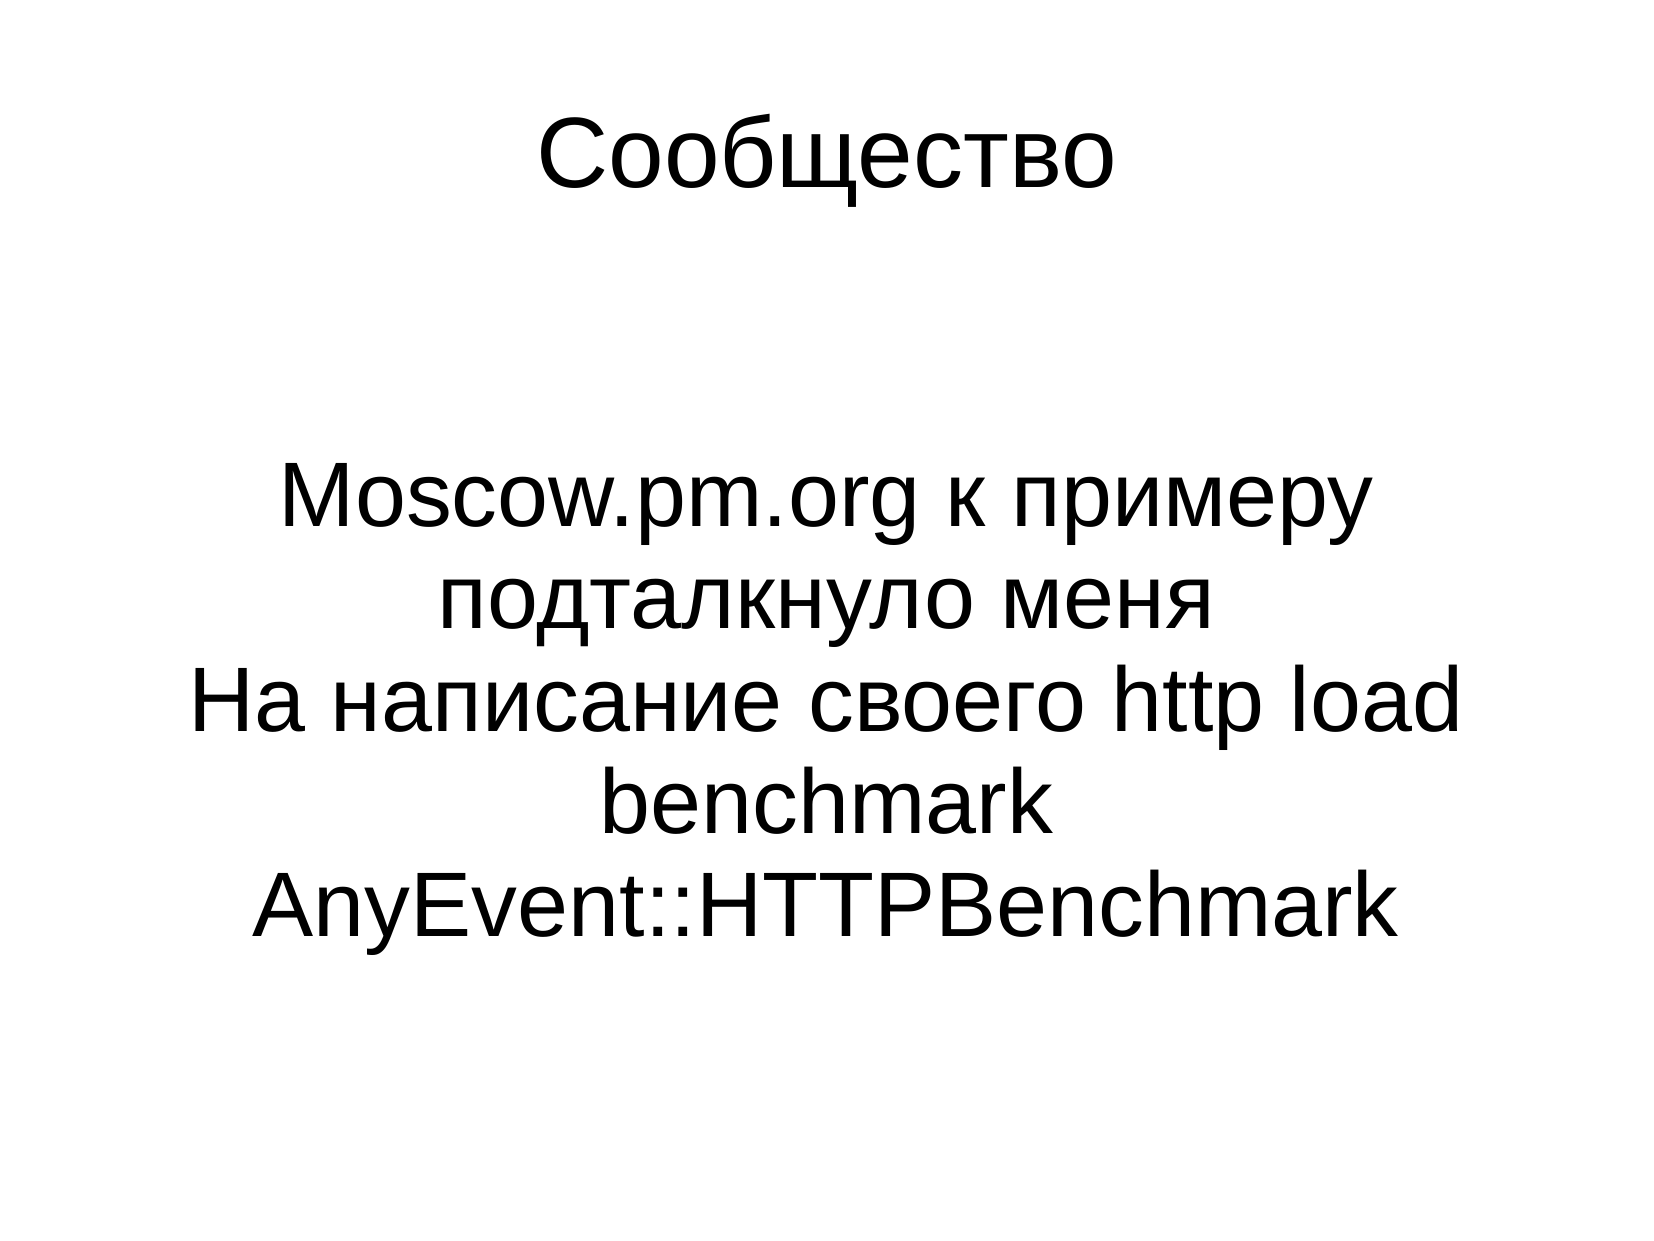

# Сообщество
Moscow.pm.org к примеру подталкнуло меня
На написание своего http load benchmark
AnyEvent::HTTPBenchmark